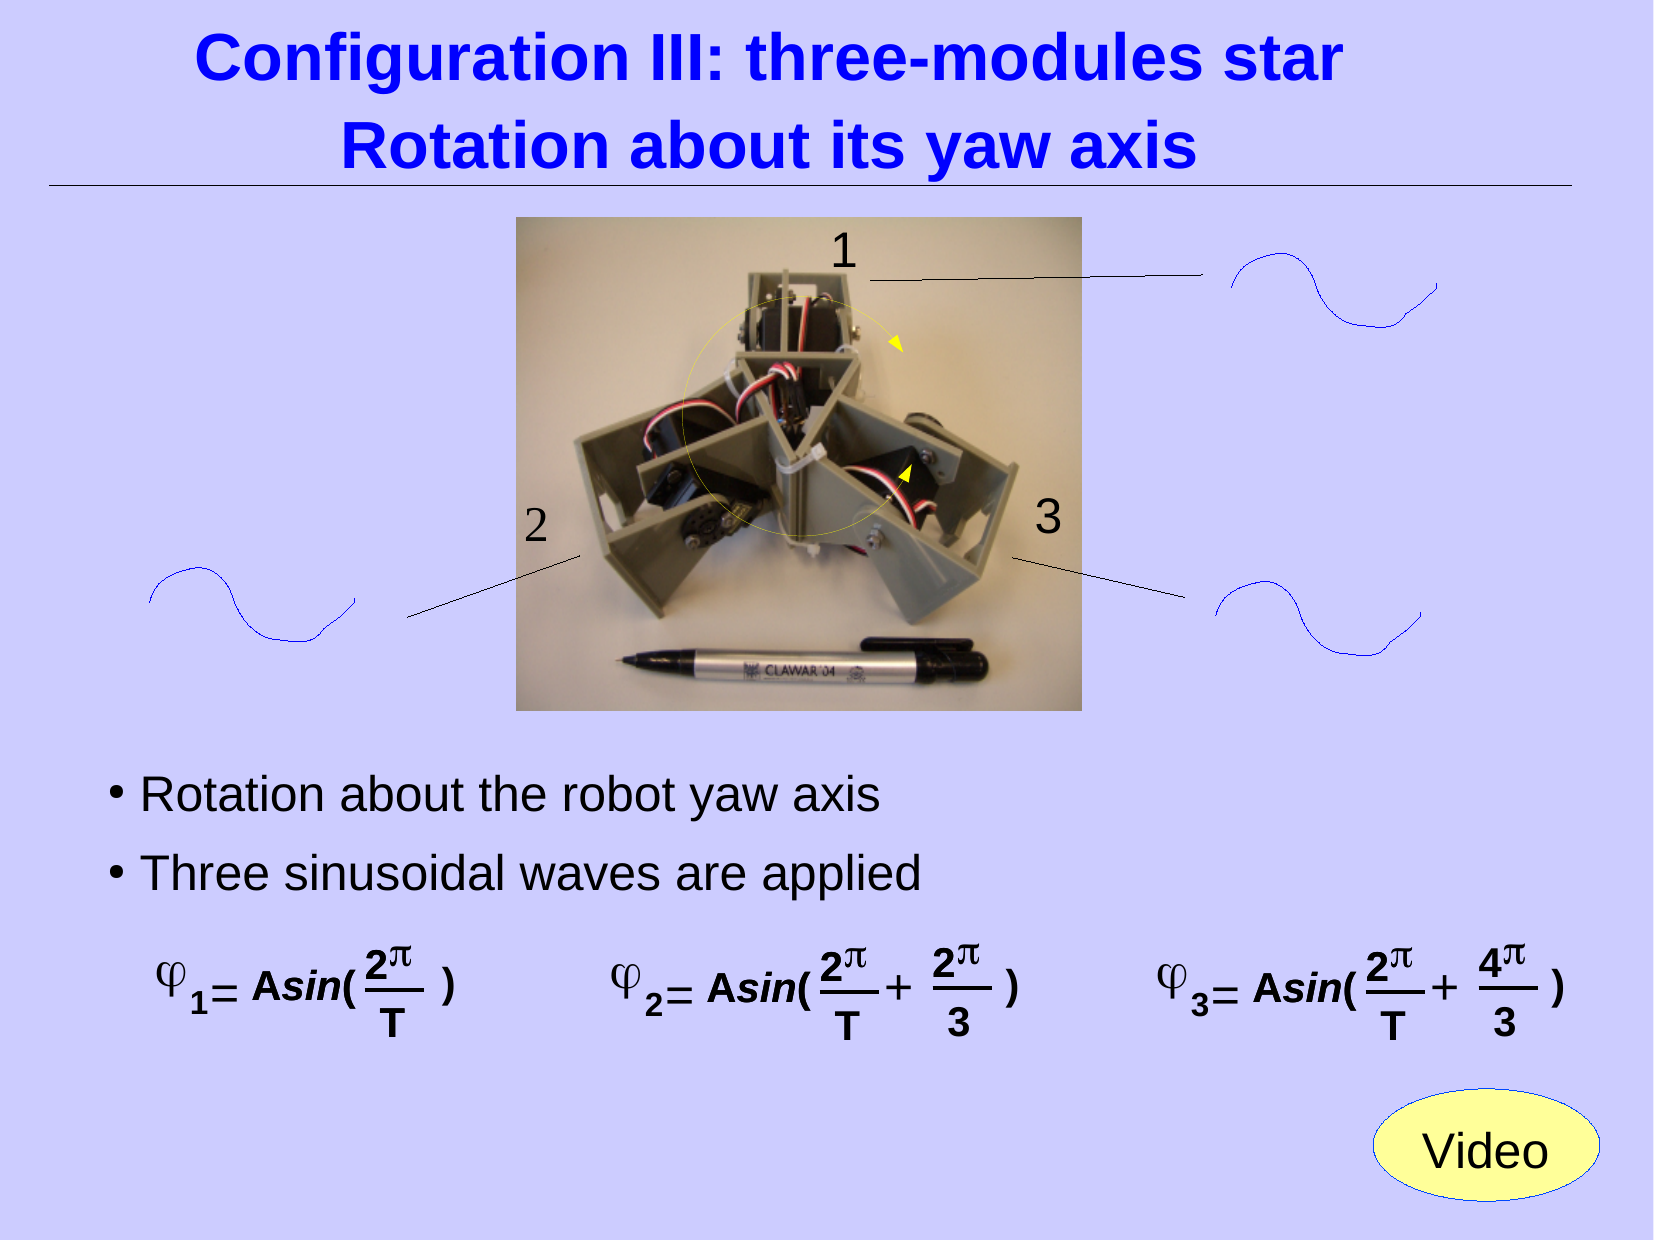

# Configuration III: three-modules star Rotation about its yaw axis
1
3
2
 Rotation about the robot yaw axis
 Three sinusoidal waves are applied
p
p
p
p
2
2
2
2
j
2
+
)
Asin(
Asin(
=
3
T
p
p
p
p
4
2
2
j
3
+
)
Asin(
Asin(
=
3
T
p
p
2
2
j
1
)
Asin(
Asin(
=
T
T
Video